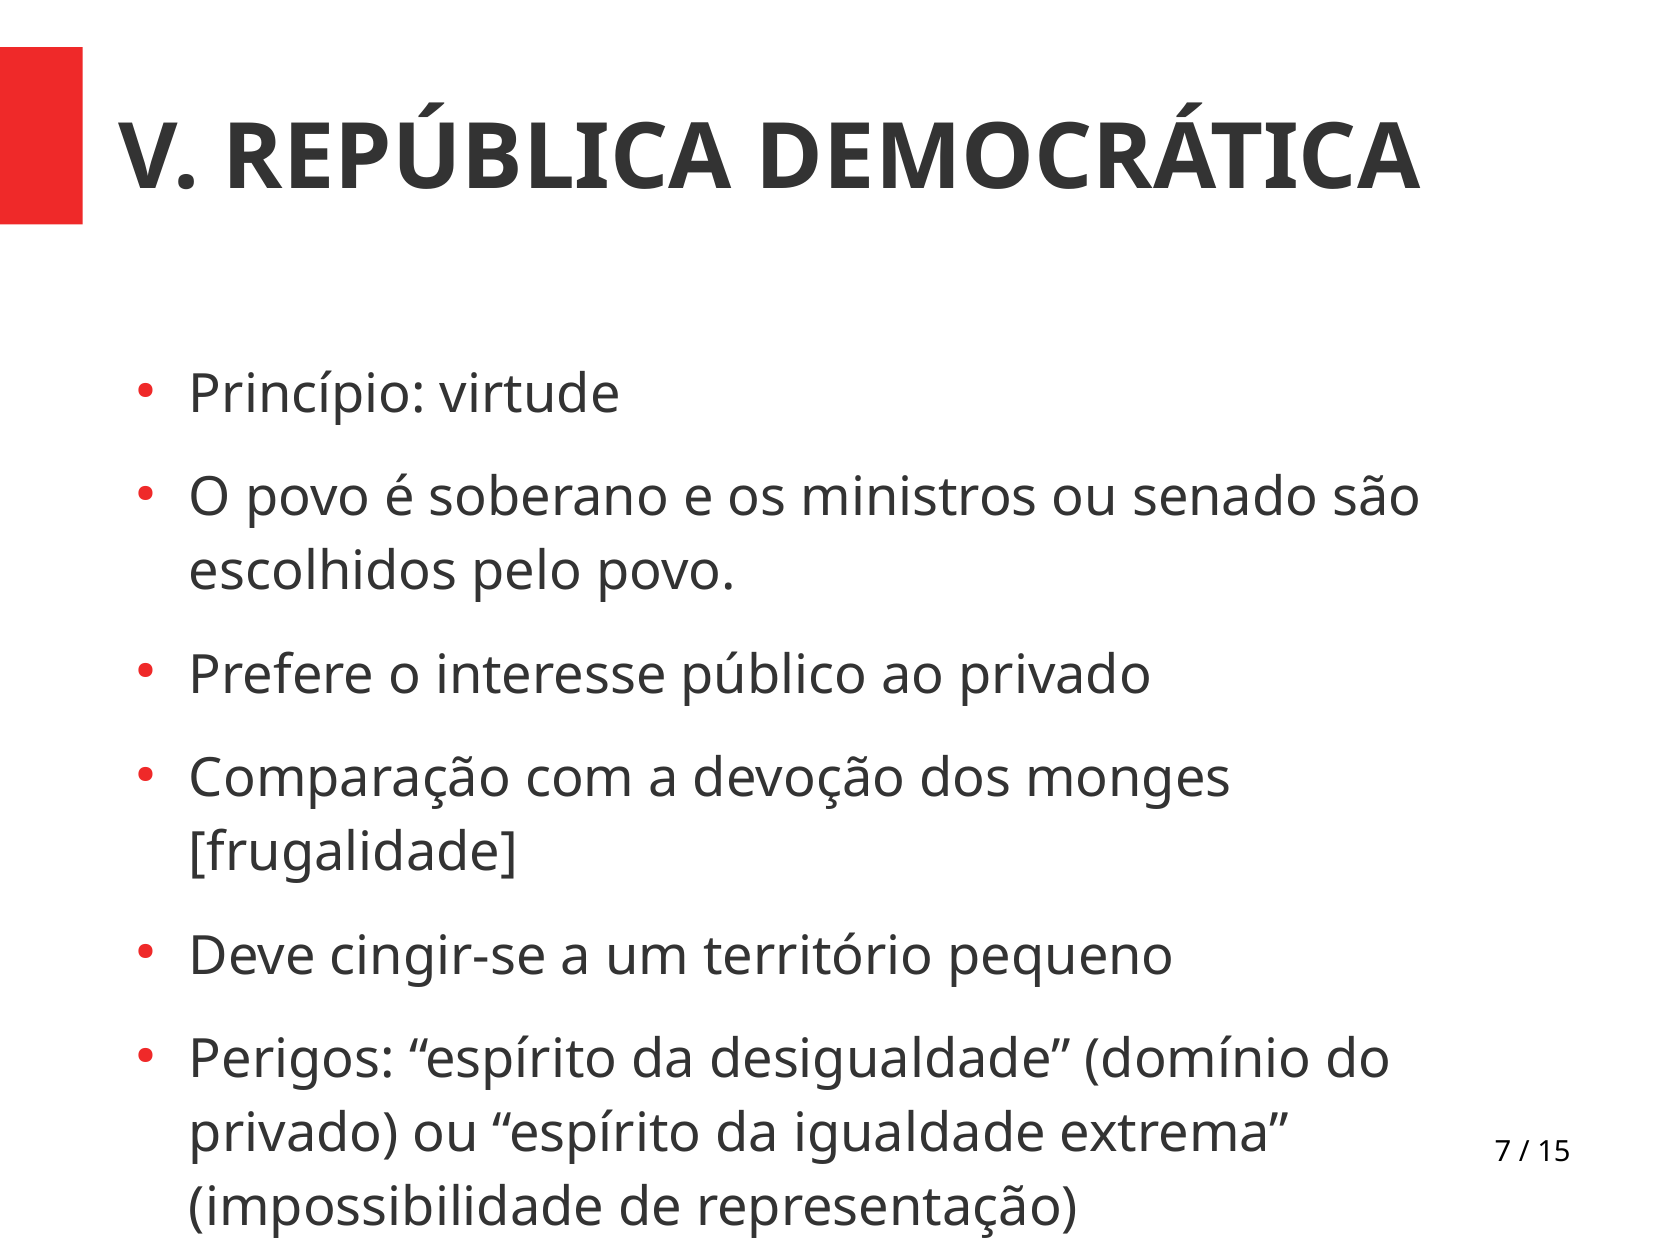

# V. REPÚBLICA DEMOCRÁTICA
Princípio: virtude
O povo é soberano e os ministros ou senado são escolhidos pelo povo.
Prefere o interesse público ao privado
Comparação com a devoção dos monges [frugalidade]
Deve cingir-se a um território pequeno
Perigos: “espírito da desigualdade” (domínio do privado) ou “espírito da igualdade extrema” (impossibilidade de representação)
7